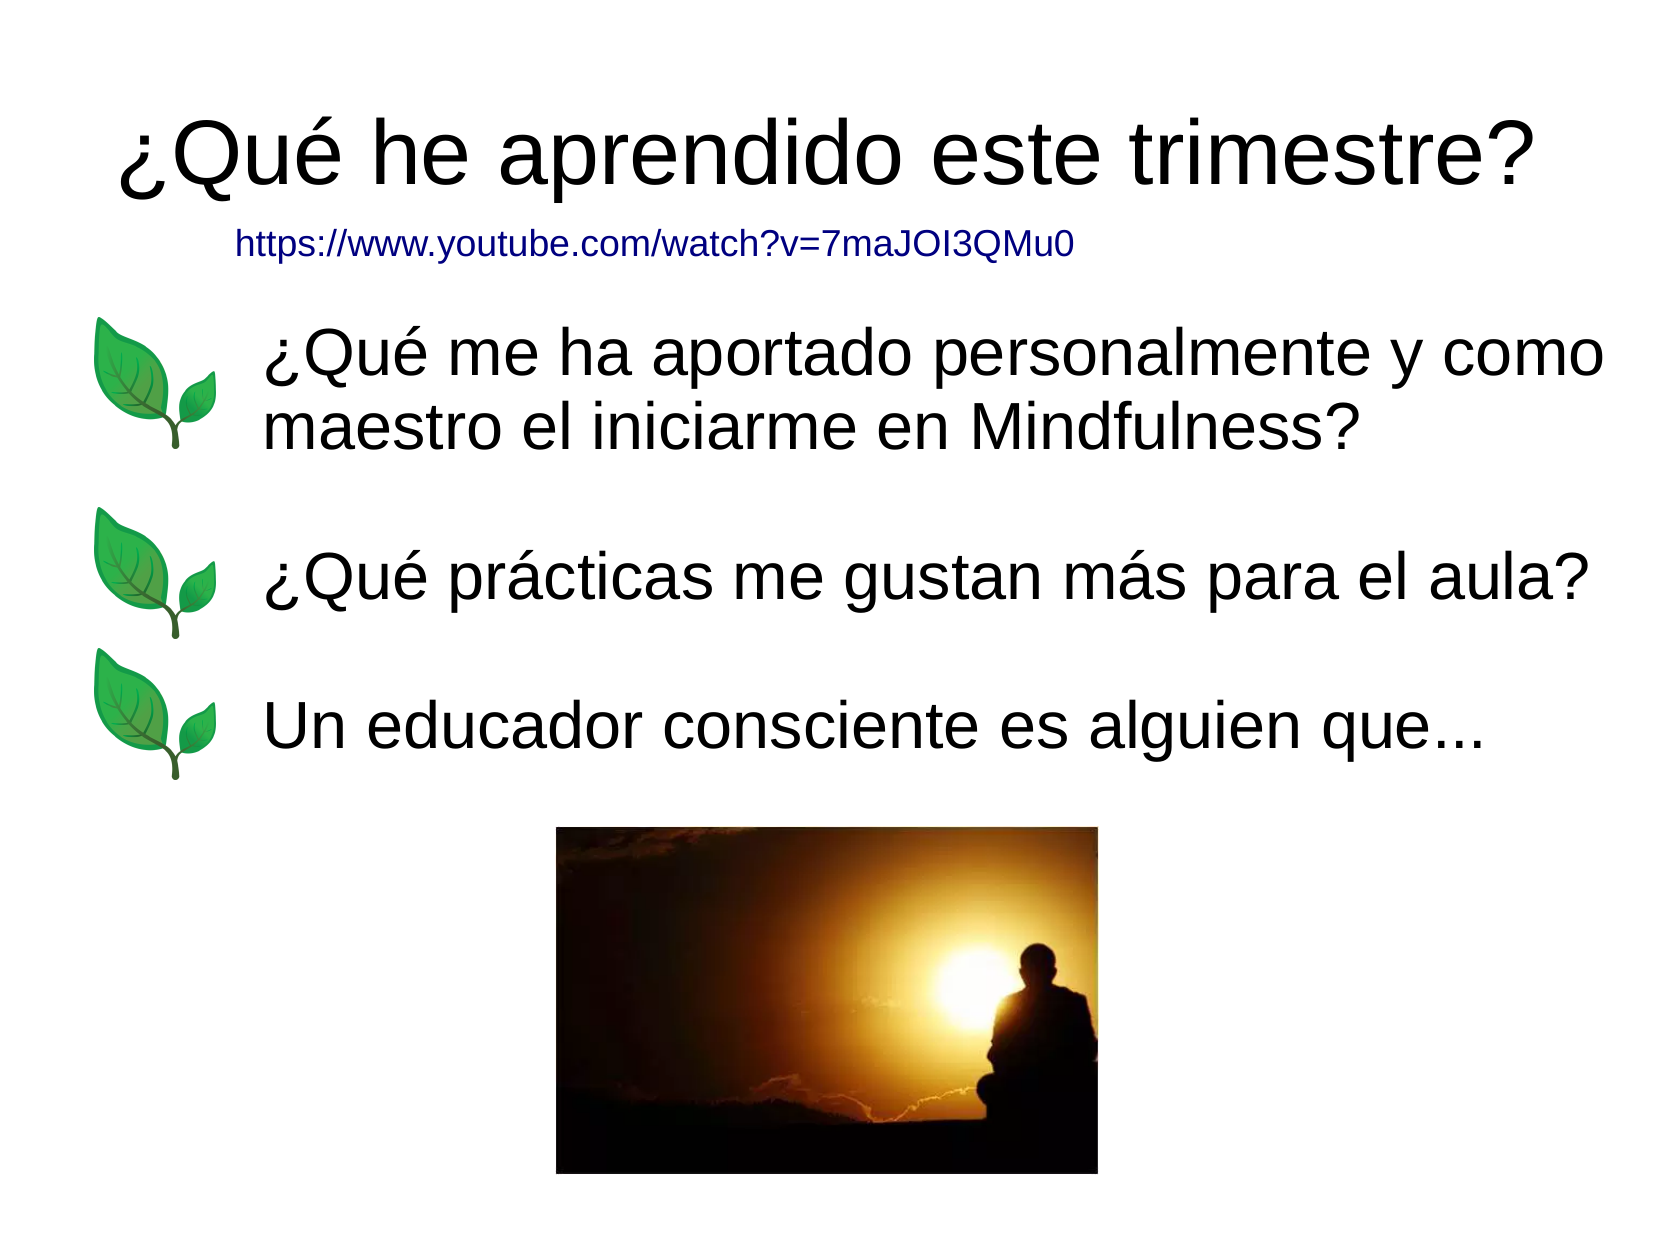

# ¿Qué he aprendido este trimestre?
https://www.youtube.com/watch?v=7maJOI3QMu0
¿Qué me ha aportado personalmente y como maestro el iniciarme en Mindfulness?
¿Qué prácticas me gustan más para el aula?
Un educador consciente es alguien que...